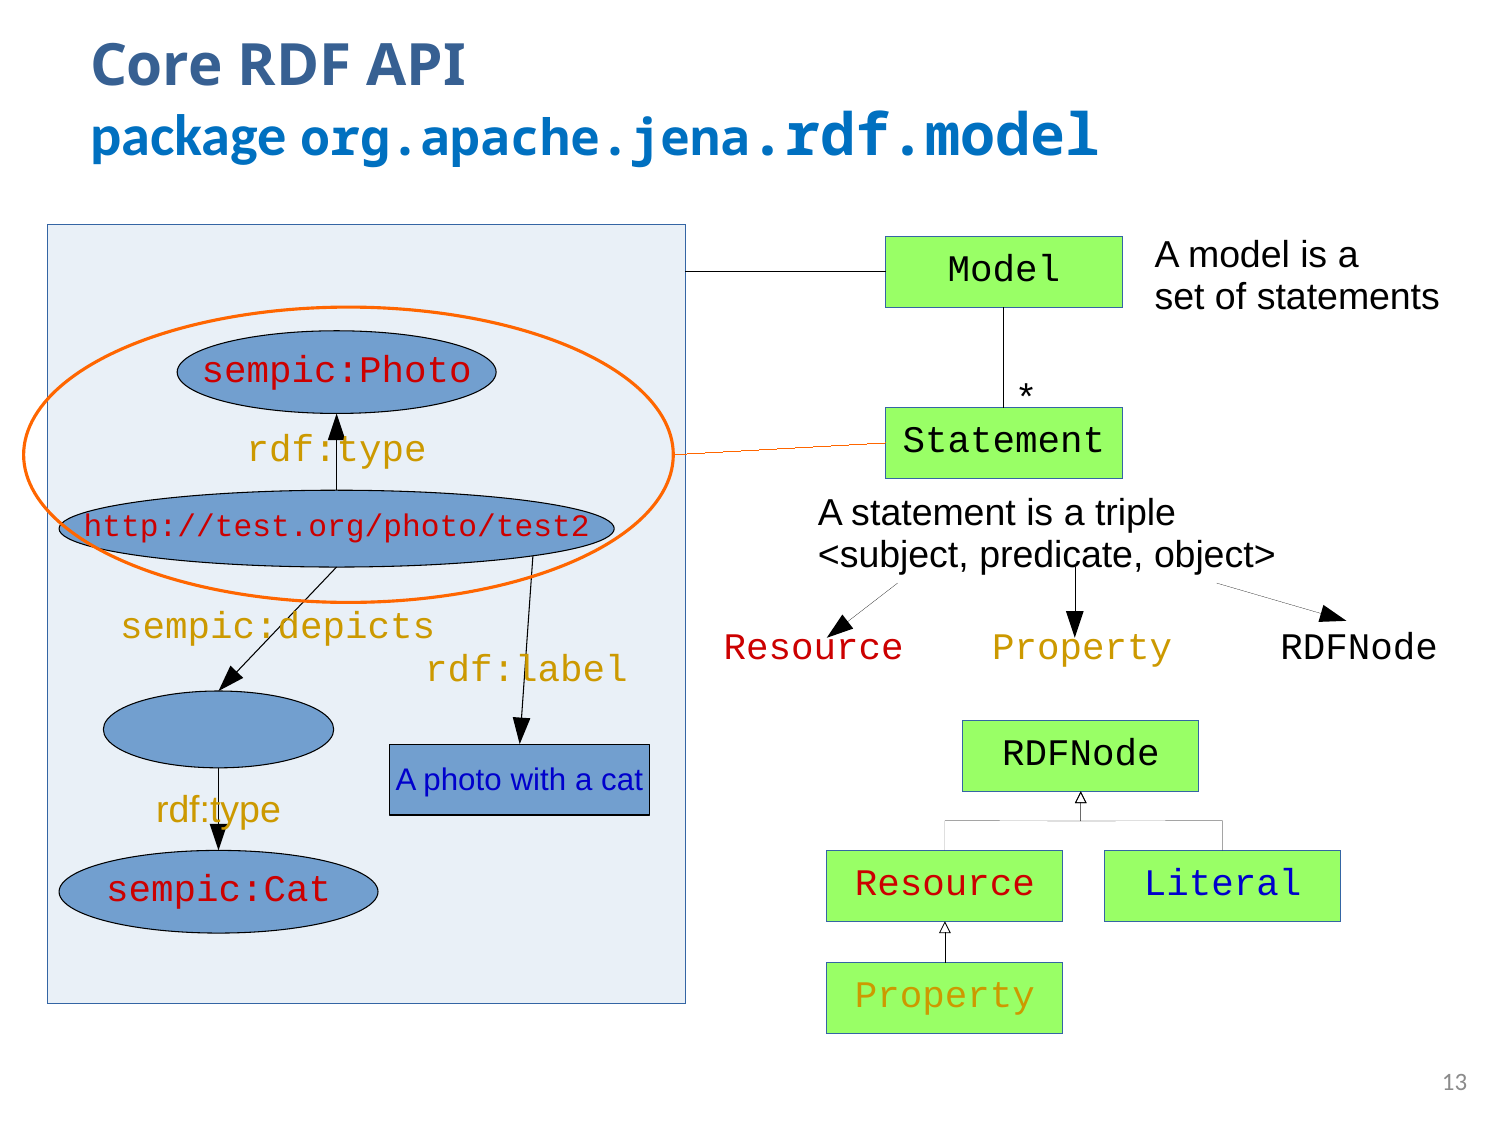

# Core RDF API package org.apache.jena.rdf.model
A model is a
set of statements
Model
sempic:Photo
*
Statement
A statement is a triple
<subject, predicate, object>
http://test.org/photo/test2
Resource
Property
RDFNode
RDFNode
A photo with a cat
Resource
Literal
sempic:Cat
Property